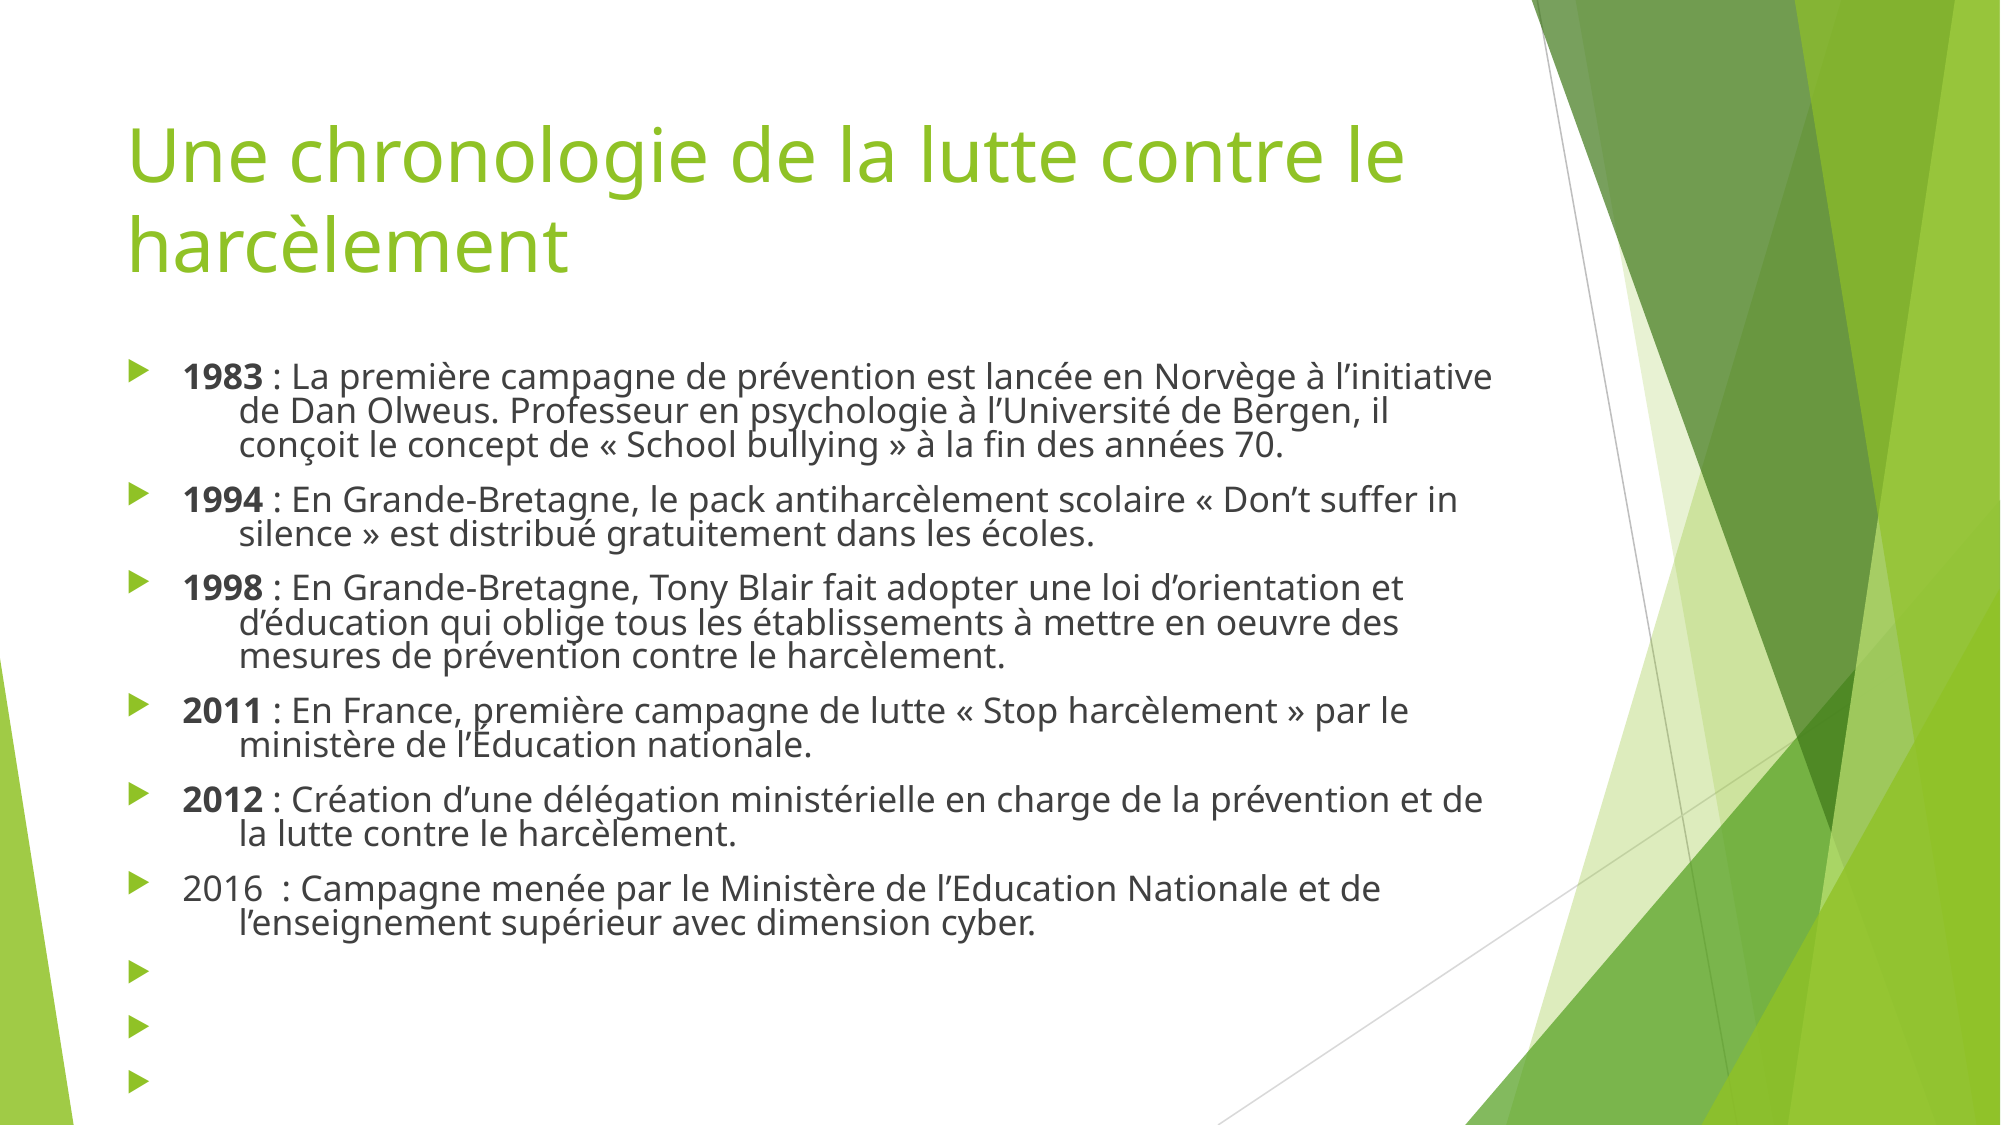

# Une chronologie de la lutte contre le harcèlement
1983 : La première campagne de prévention est lancée en Norvège à l’initiative de Dan Olweus. Professeur en psychologie à l’Université de Bergen, il conçoit le concept de « School bullying » à la fin des années 70.
1994 : En Grande-Bretagne, le pack antiharcèlement scolaire « Don’t suffer in silence » est distribué gratuitement dans les écoles.
1998 : En Grande-Bretagne, Tony Blair fait adopter une loi d’orientation et d’éducation qui oblige tous les établissements à mettre en oeuvre des mesures de prévention contre le harcèlement.
2011 : En France, première campagne de lutte « Stop harcèlement » par le ministère de l’Éducation nationale.
2012 : Création d’une délégation ministérielle en charge de la prévention et de la lutte contre le harcèlement.
2016 : Campagne menée par le Ministère de l’Education Nationale et de l’enseignement supérieur avec dimension cyber.